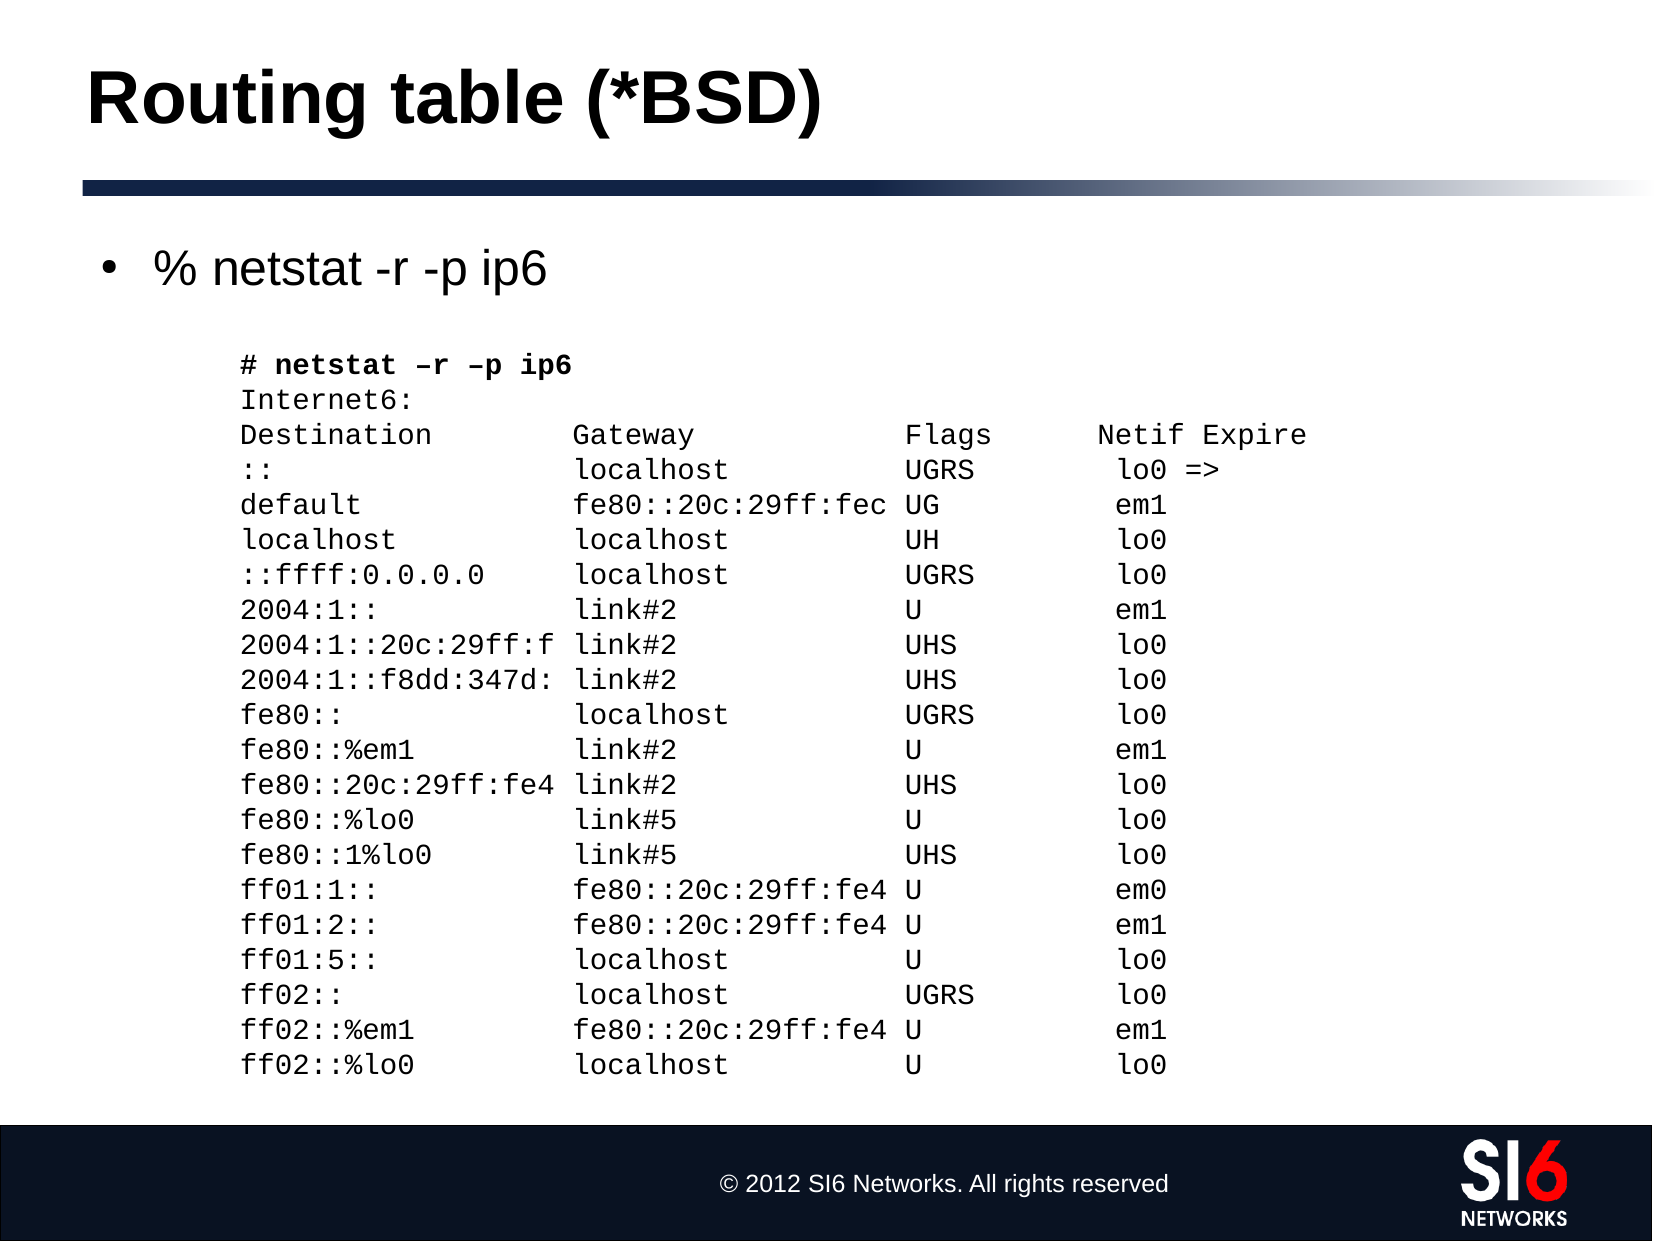

# Routing table (*BSD)
% netstat -r -p ip6
# netstat –r –p ip6
Internet6:
Destination Gateway Flags Netif Expire
:: localhost UGRS lo0 =>
default fe80::20c:29ff:fec UG em1
localhost localhost UH lo0
::ffff:0.0.0.0 localhost UGRS lo0
2004:1:: link#2 U em1
2004:1::20c:29ff:f link#2 UHS lo0
2004:1::f8dd:347d: link#2 UHS lo0
fe80:: localhost UGRS lo0
fe80::%em1 link#2 U em1
fe80::20c:29ff:fe4 link#2 UHS lo0
fe80::%lo0 link#5 U lo0
fe80::1%lo0 link#5 UHS lo0
ff01:1:: fe80::20c:29ff:fe4 U em0
ff01:2:: fe80::20c:29ff:fe4 U em1
ff01:5:: localhost U lo0
ff02:: localhost UGRS lo0
ff02::%em1 fe80::20c:29ff:fe4 U em1
ff02::%lo0 localhost U lo0